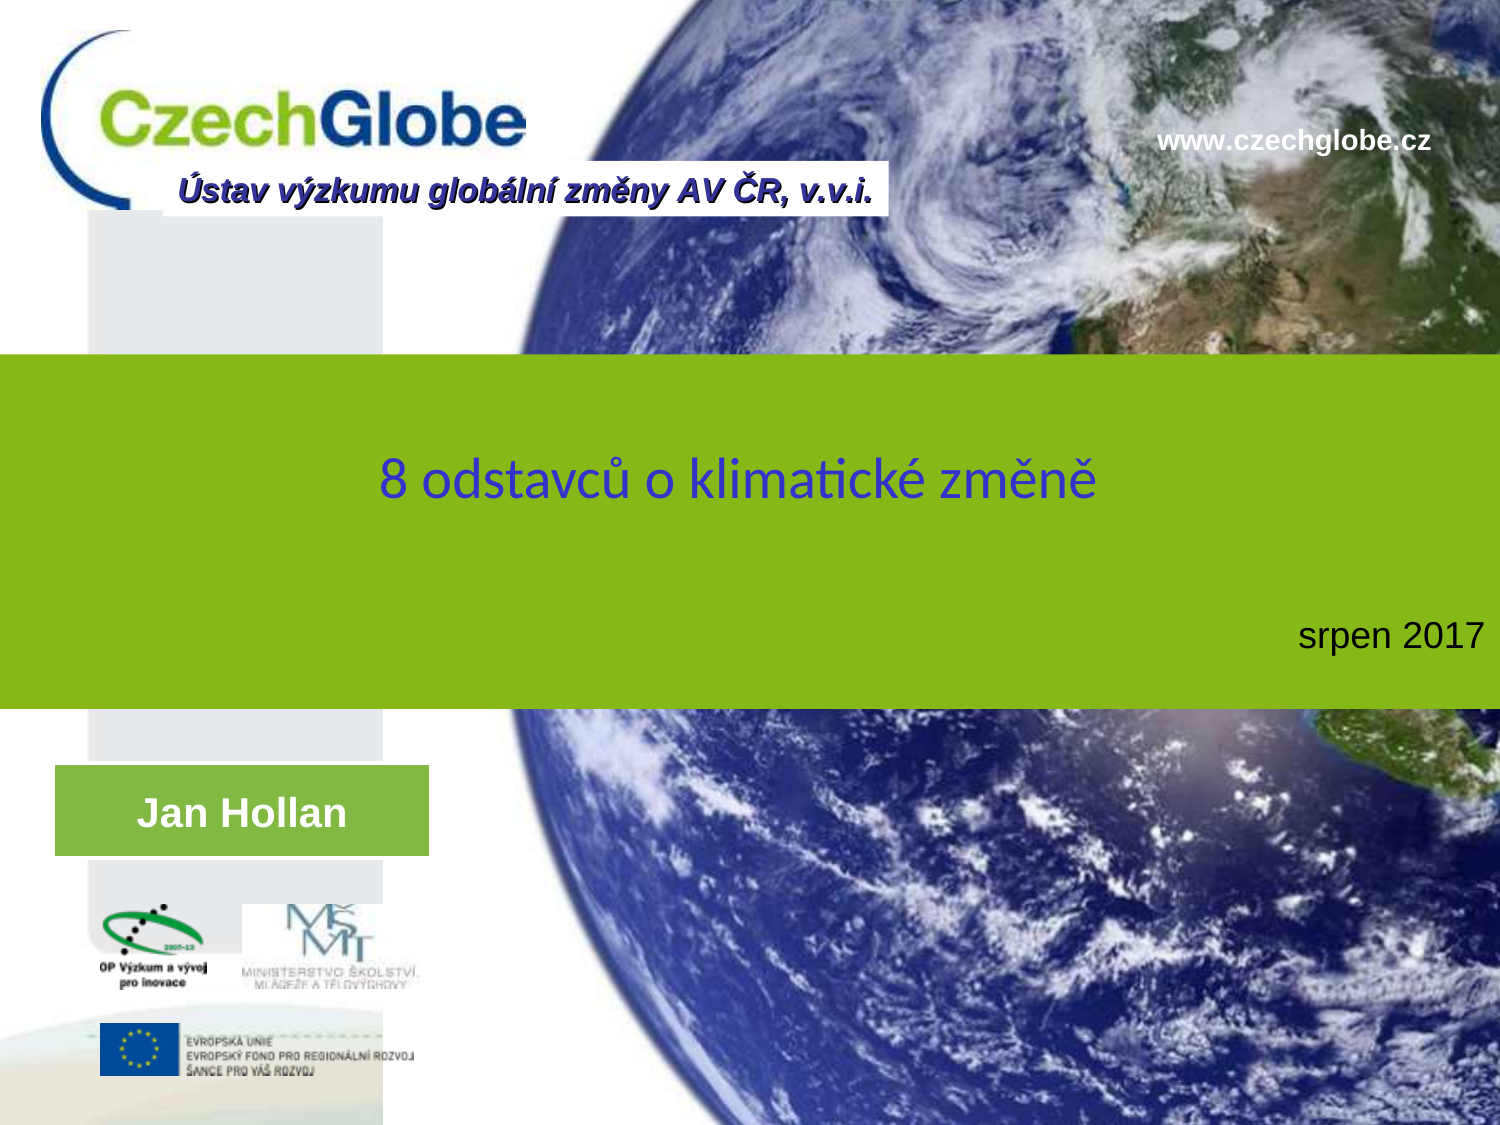

www.czechglobe.cz
Ústav výzkumu globální změny AV ČR, v.v.i.
# 8 odstavců o klimatické změně
srpen 2017
Jan Hollan